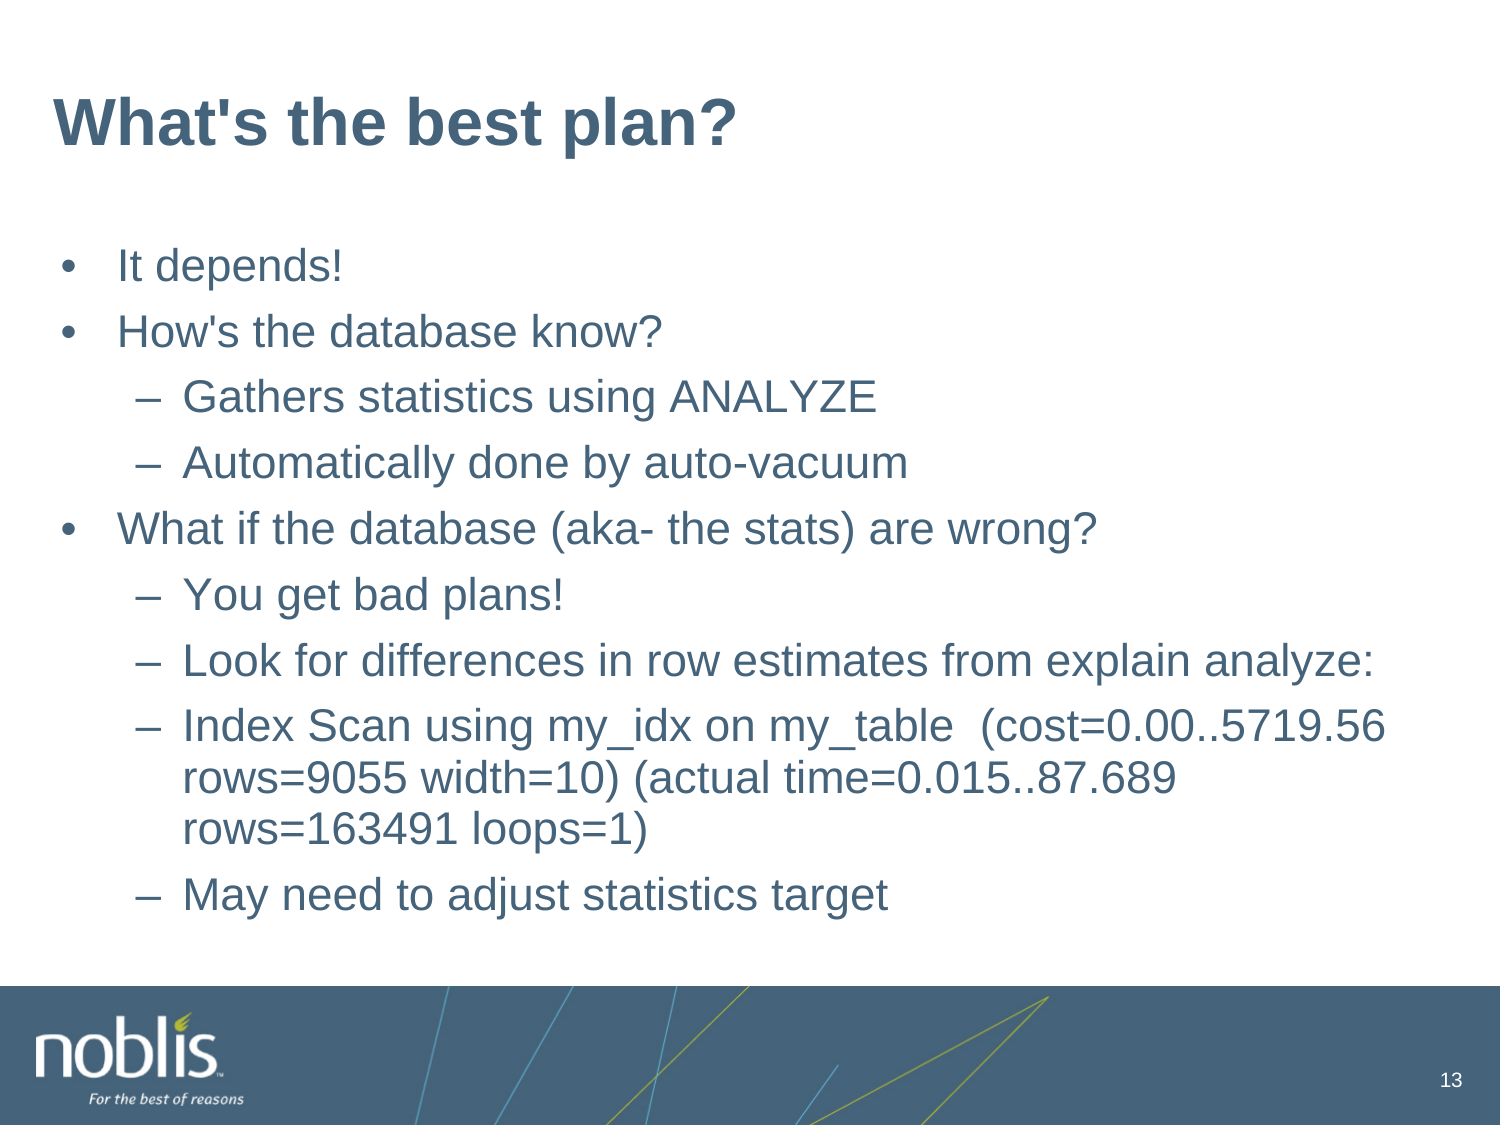

# What's the best plan?
It depends!
How's the database know?
Gathers statistics using ANALYZE
Automatically done by auto-vacuum
What if the database (aka- the stats) are wrong?
You get bad plans!
Look for differences in row estimates from explain analyze:
Index Scan using my_idx on my_table (cost=0.00..5719.56 rows=9055 width=10) (actual time=0.015..87.689 rows=163491 loops=1)
May need to adjust statistics target